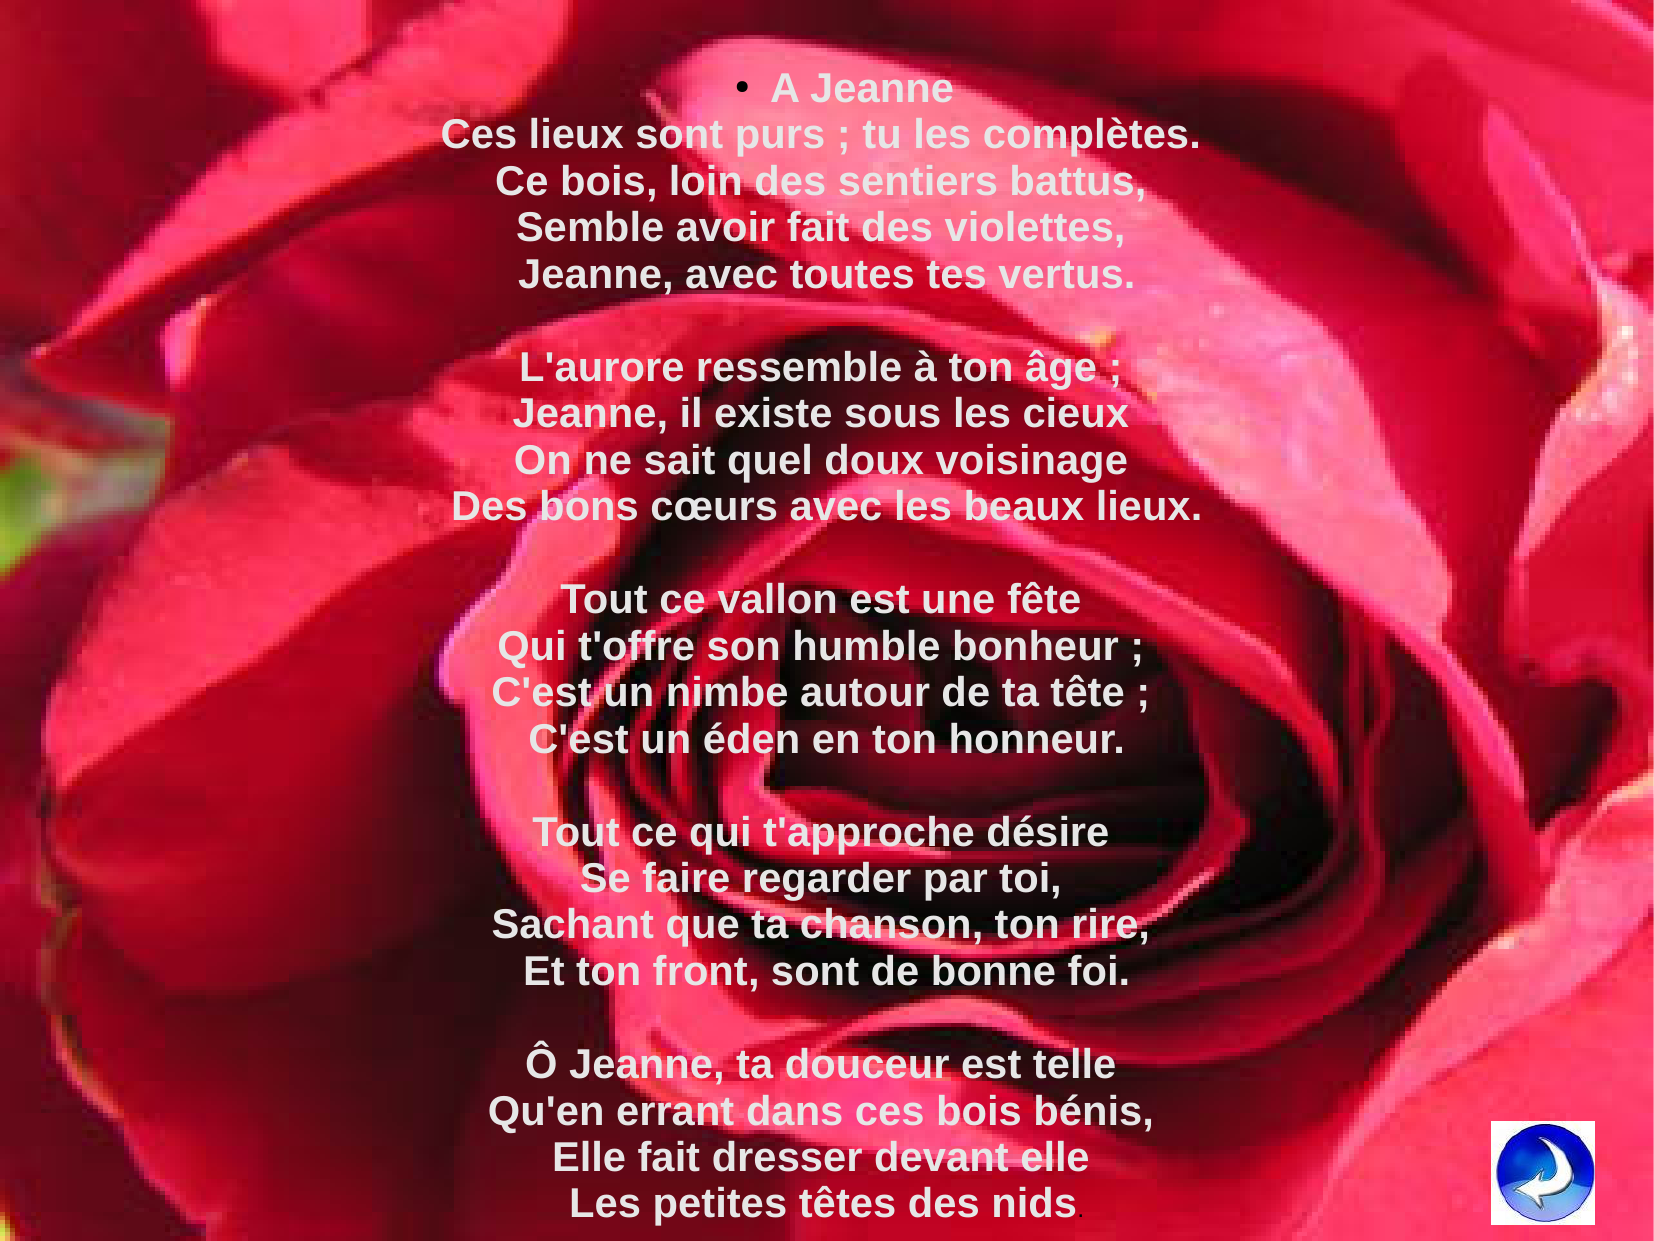

# A Jeanne
Ces lieux sont purs ; tu les complètes.
Ce bois, loin des sentiers battus,
Semble avoir fait des violettes,
Jeanne, avec toutes tes vertus.
L'aurore ressemble à ton âge ;
Jeanne, il existe sous les cieux
On ne sait quel doux voisinage
Des bons cœurs avec les beaux lieux.
Tout ce vallon est une fête
Qui t'offre son humble bonheur ;
C'est un nimbe autour de ta tête ;
C'est un éden en ton honneur.
Tout ce qui t'approche désire
Se faire regarder par toi,
Sachant que ta chanson, ton rire,
Et ton front, sont de bonne foi.
Ô Jeanne, ta douceur est telle
Qu'en errant dans ces bois bénis,
Elle fait dresser devant elle
Les petites têtes des nids.